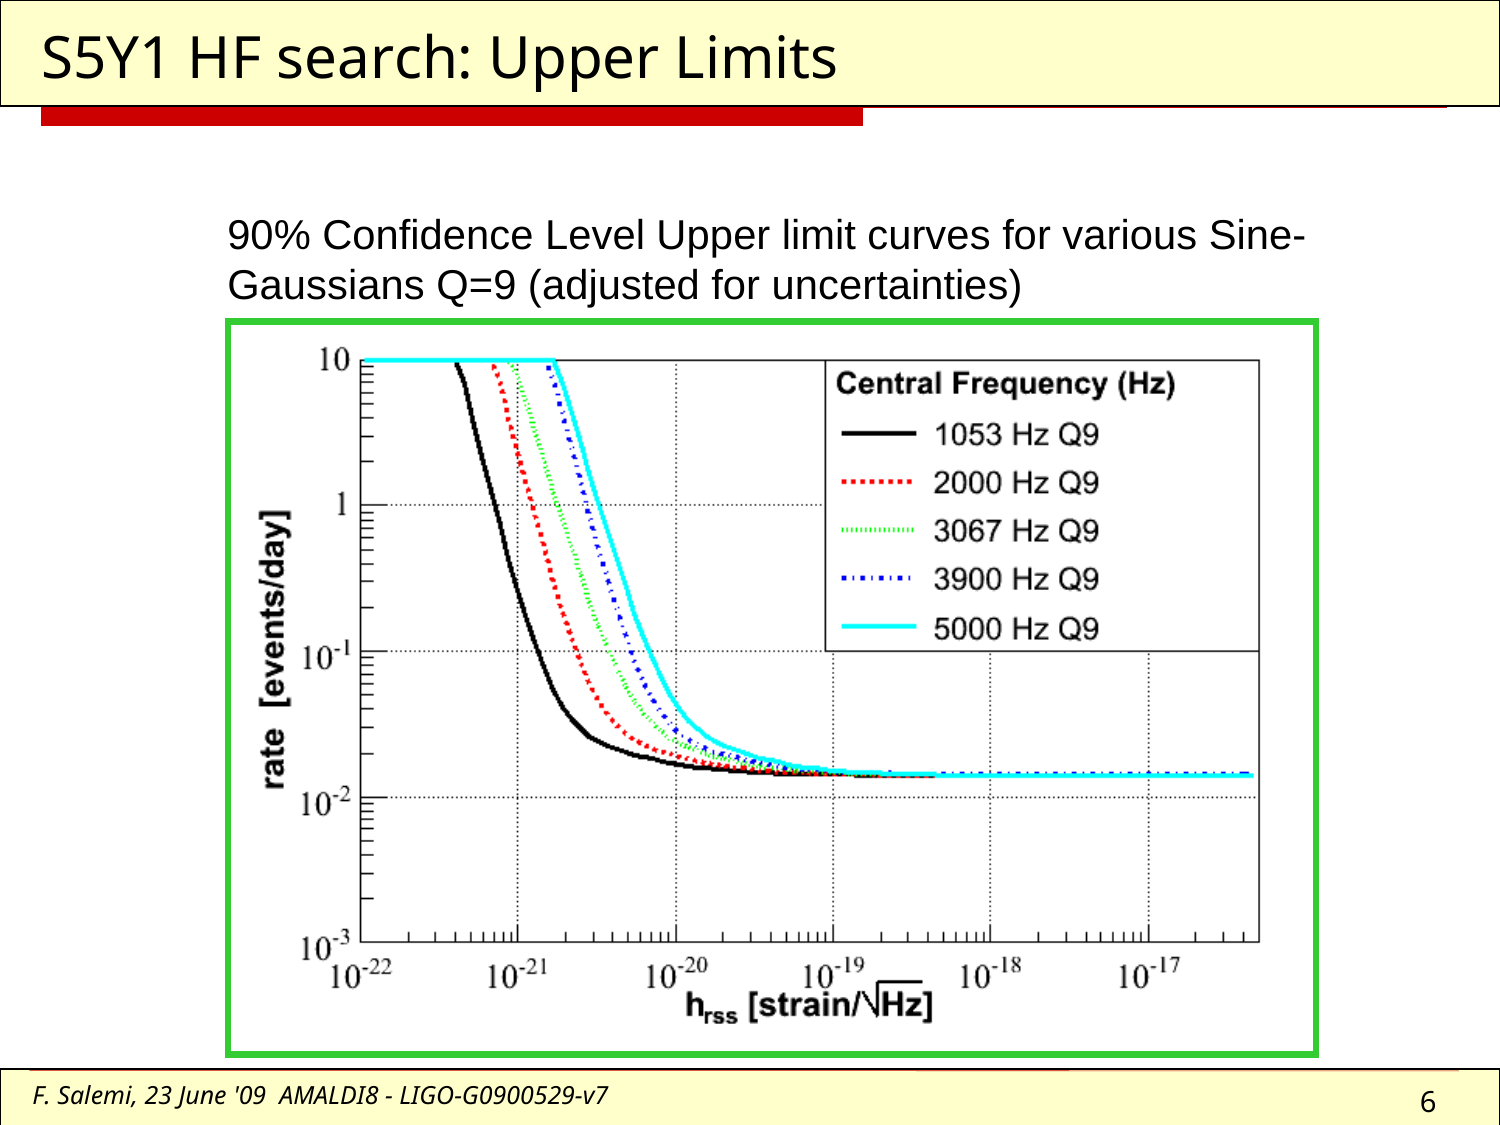

# S5Y1 HF search: Upper Limits
90% Confidence Level Upper limit curves for various Sine-Gaussians Q=9 (adjusted for uncertainties)
M. Drago, f2f Orsay, Jun 2008
6